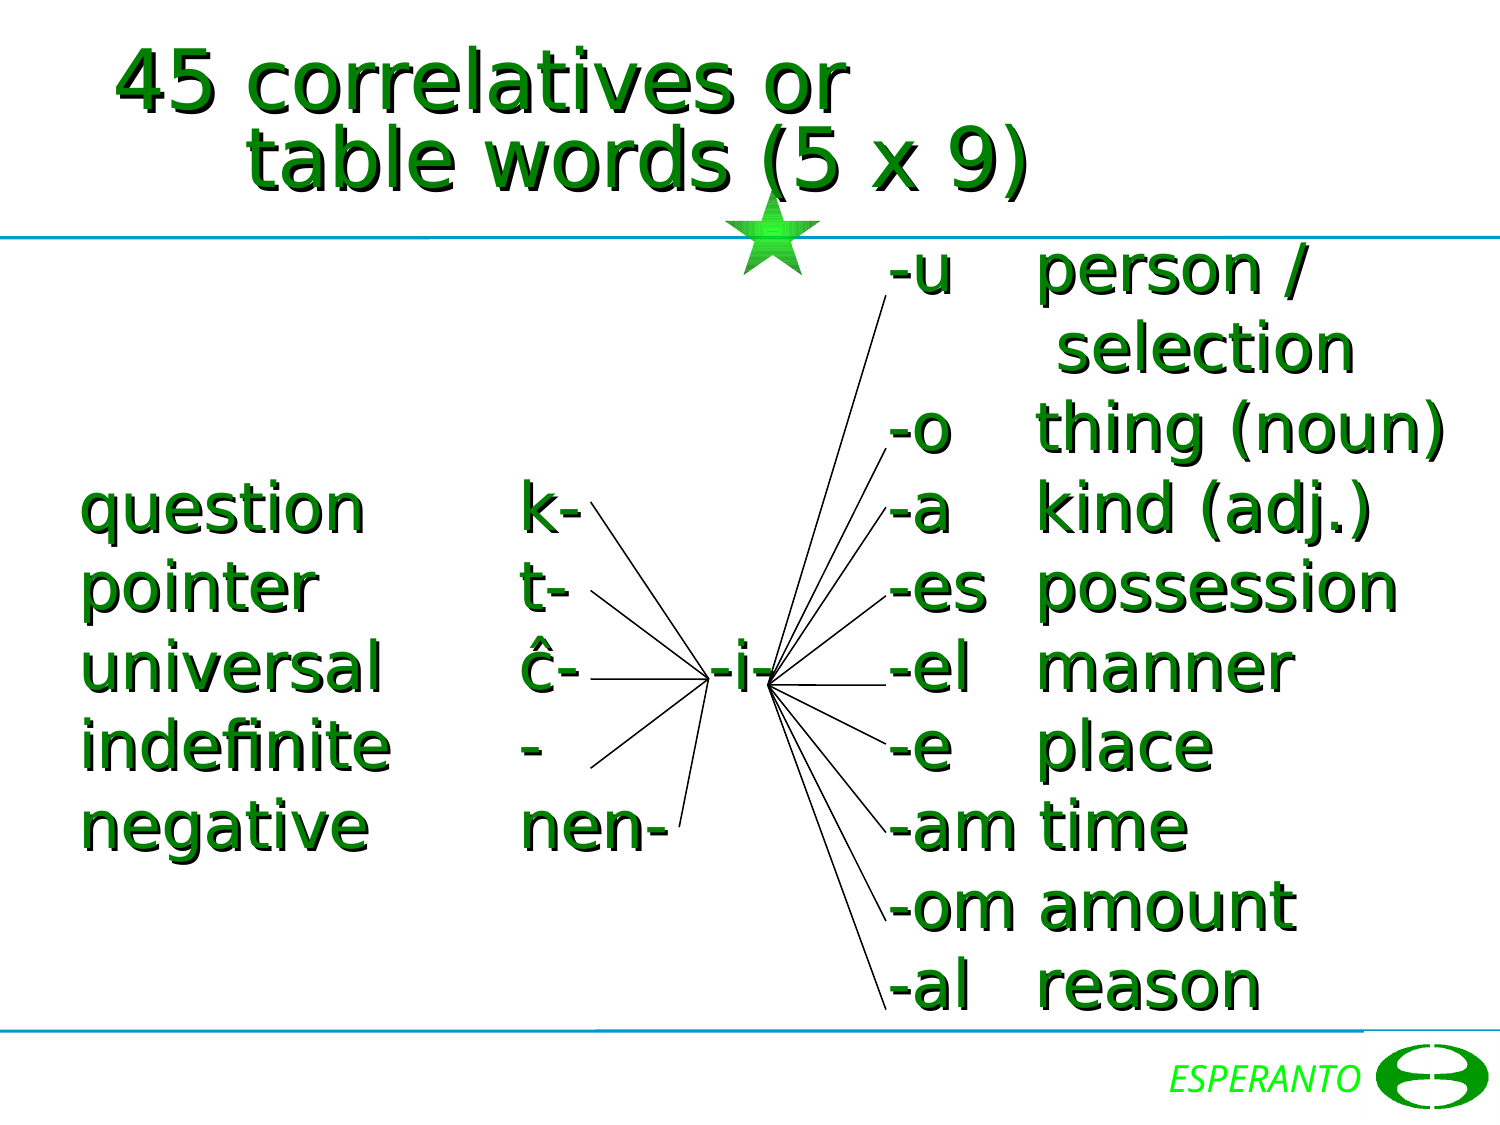

# 45 correlatives or table words (5 x 9)
 										-u 	person /
 													 selection
 										-o 	thing (noun)
question 	k-					-a 	kind (adj.)
pointer		 	t-					-es	possession
universal 	ĉ-		 -i-		-el 	manner
indefinite	 	-					-e 	place
negative		 	nen-			-am time
 										-om amount
 										-al 	reason